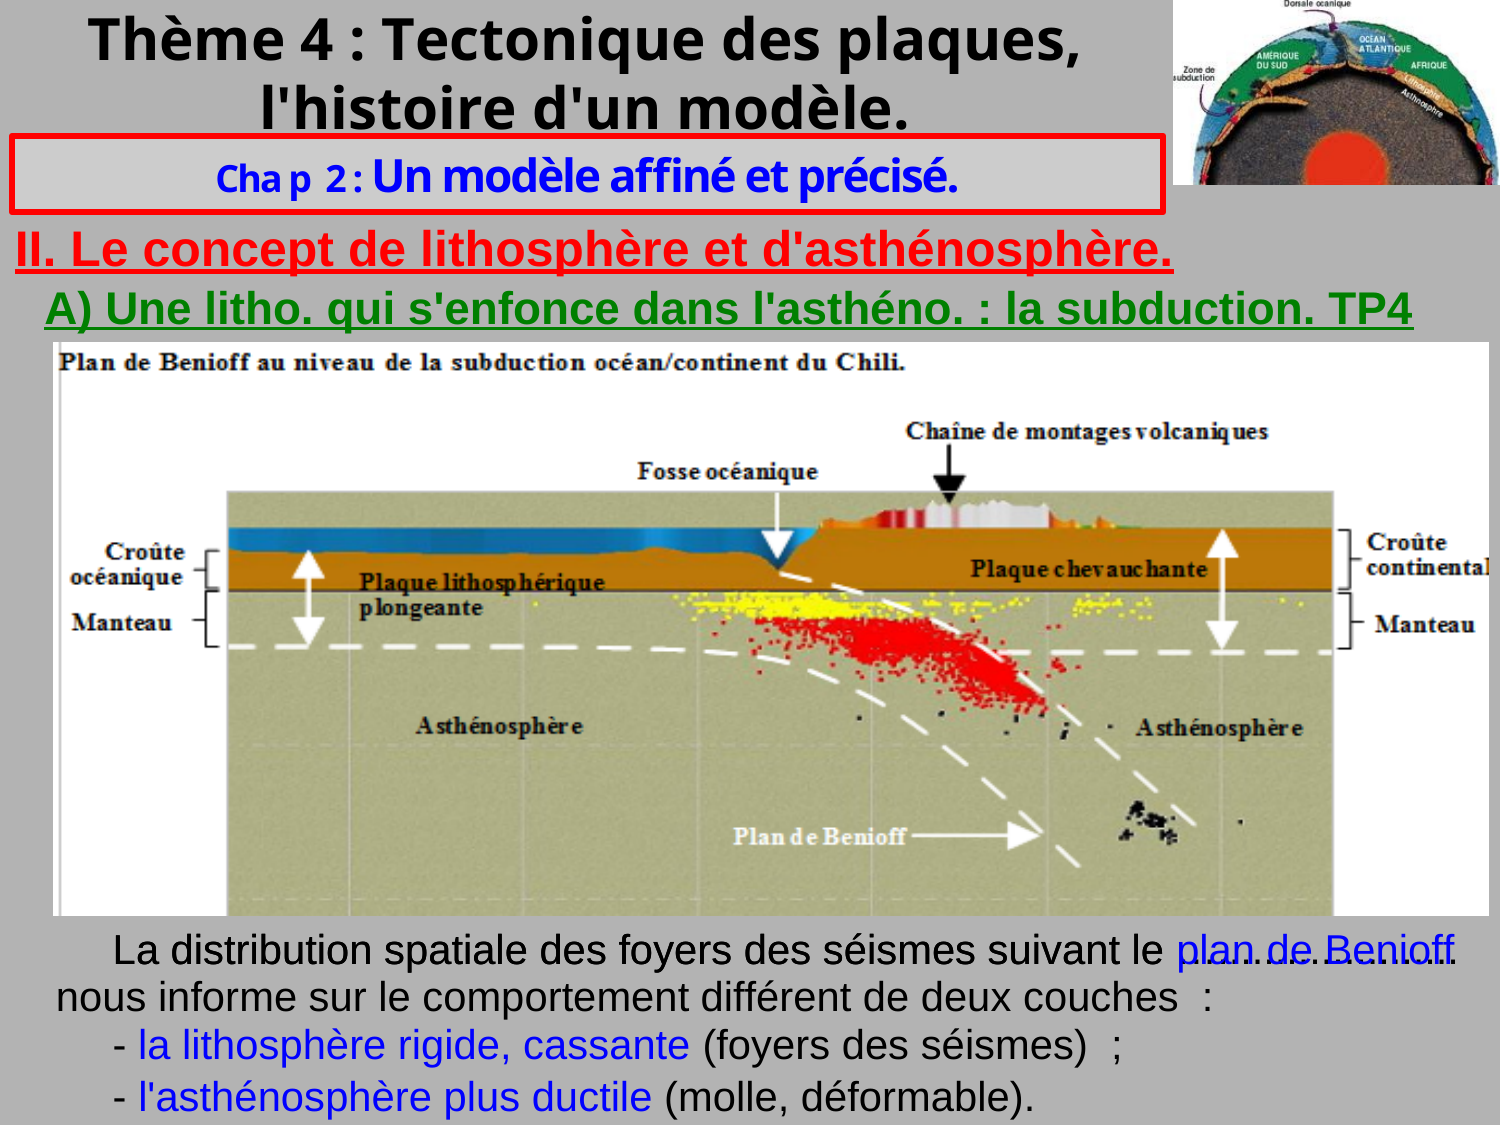

Thème 4 : Tectonique des plaques, l'histoire d'un modèle.
Cha p 2 : Un modèle affiné et précisé.
II. Le concept de lithosphère et d'asthénosphère.
A) Une litho. qui s'enfonce dans l'asthéno. : la subduction. TP4
La distribution spatiale des foyers des séismes suivant le ….....................
La distribution spatiale des foyers des séismes suivant le plan de Benioff
nous informe sur le comportement différent de deux couches  :
- la lithosphère rigide, cassante (foyers des séismes)  ;
- l'asthénosphère plus ductile (molle, déformable).